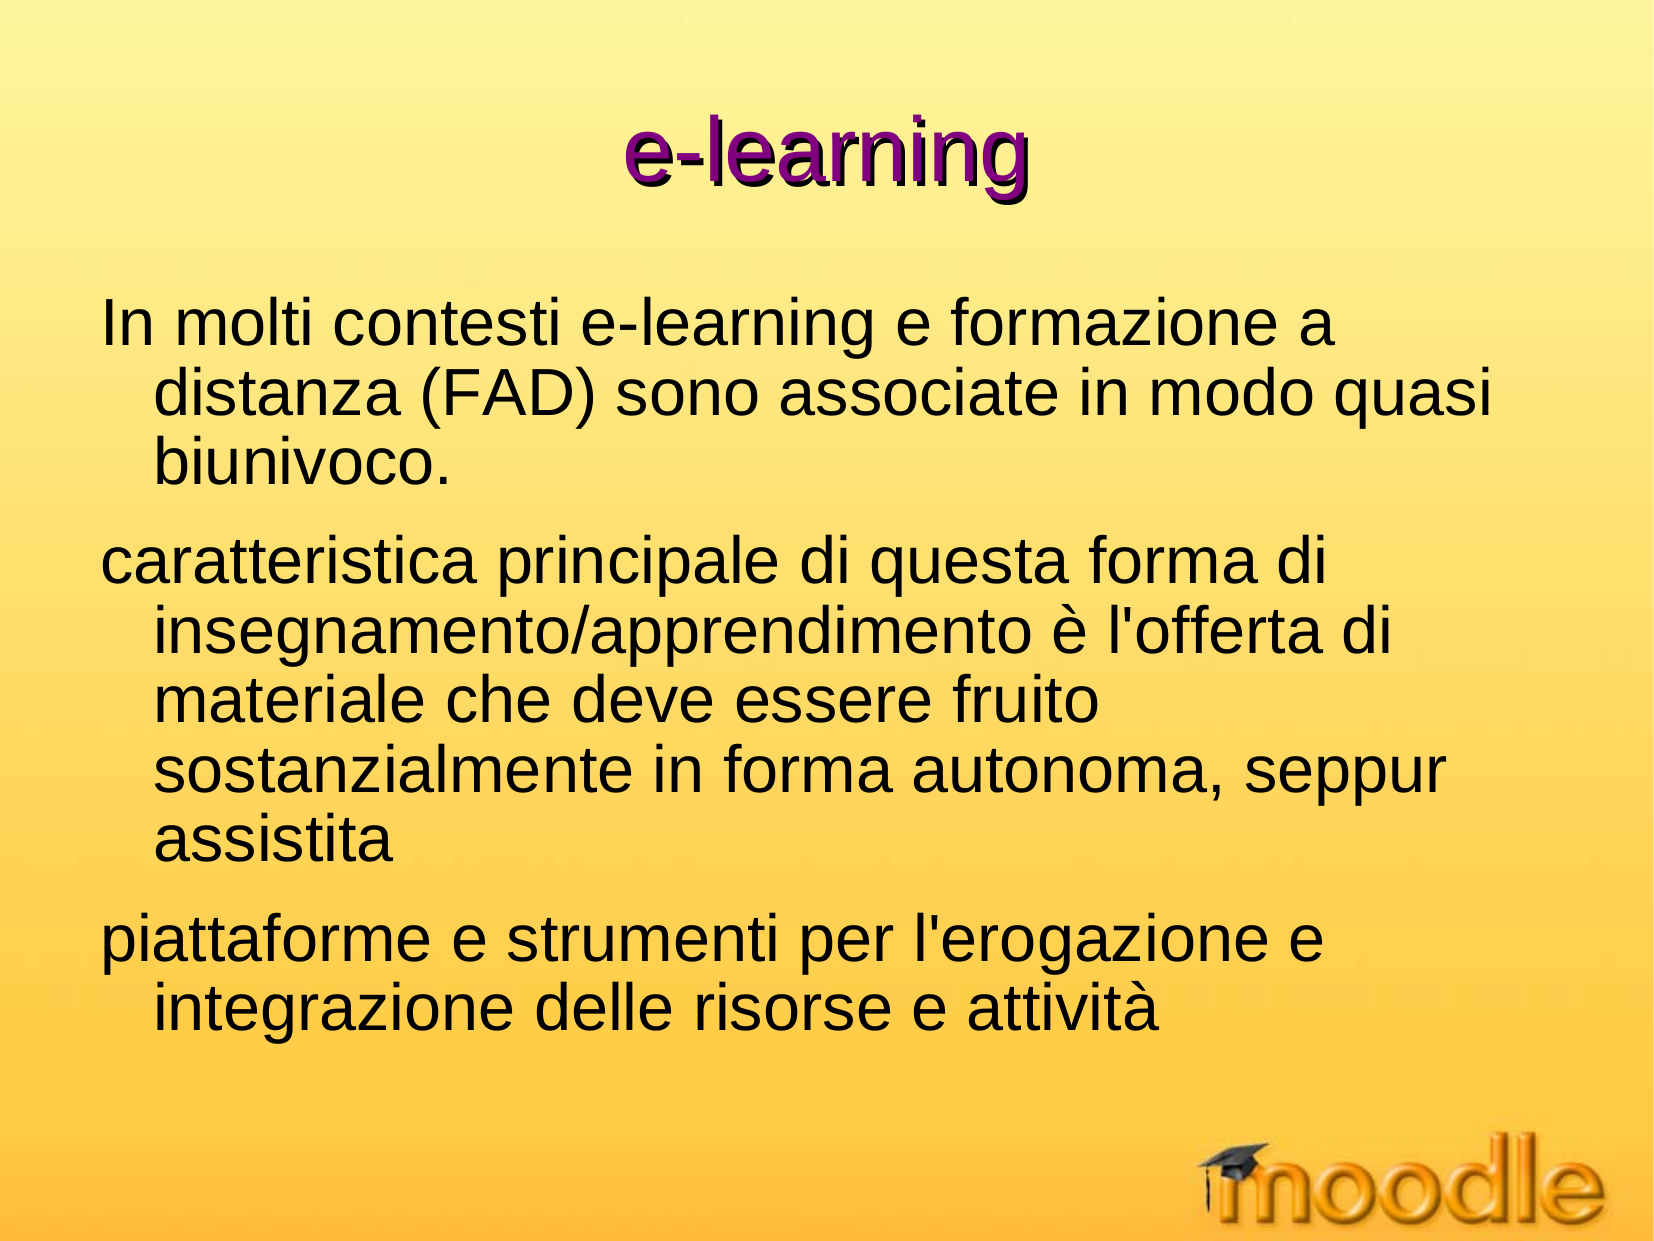

# e-learning
In molti contesti e-learning e formazione a distanza (FAD) sono associate in modo quasi biunivoco.
caratteristica principale di questa forma di insegnamento/apprendimento è l'offerta di materiale che deve essere fruito sostanzialmente in forma autonoma, seppur assistita
piattaforme e strumenti per l'erogazione e integrazione delle risorse e attività